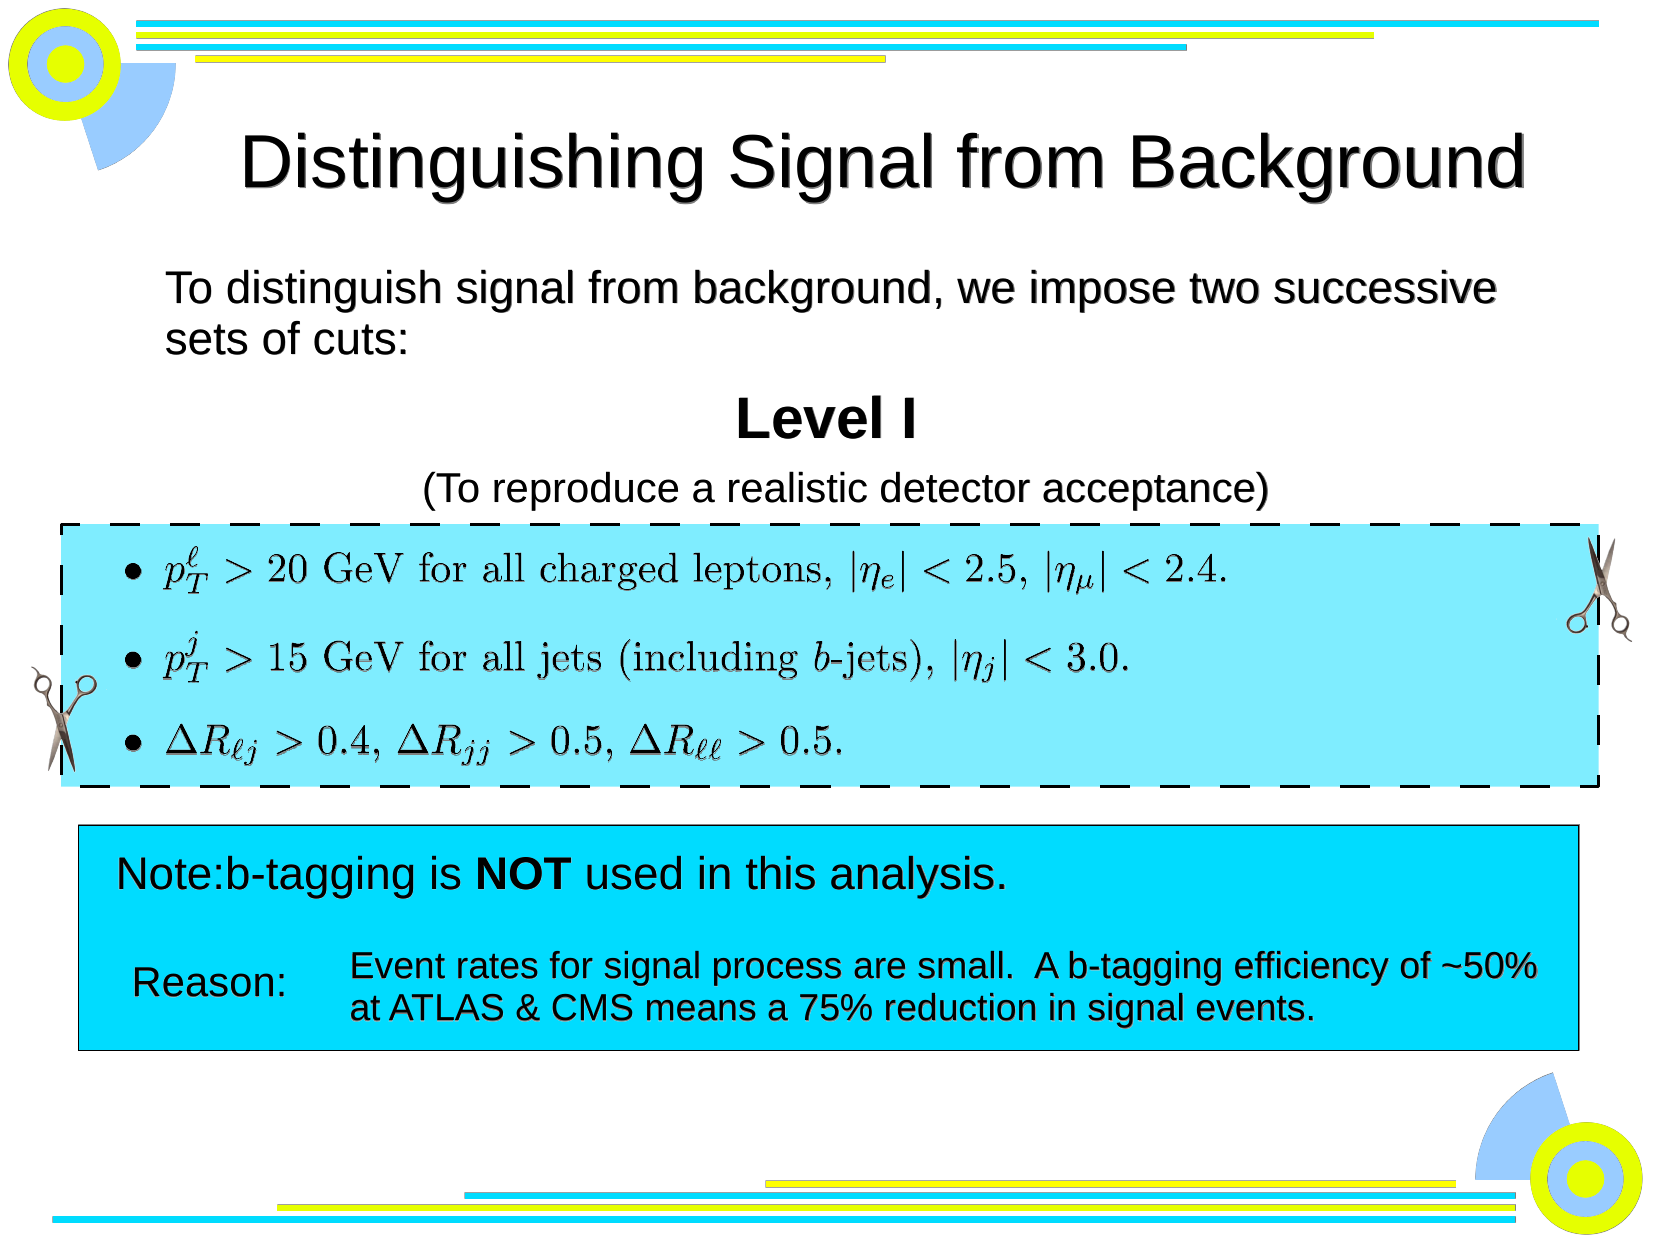

Distinguishing Signal from Background
To distinguish signal from background, we impose two successive sets of cuts:
Level I
(To reproduce a realistic detector acceptance)
Note:b-tagging is NOT used in this analysis.
Event rates for signal process are small. A b-tagging efficiency of ~50% at ATLAS & CMS means a 75% reduction in signal events.
Reason: